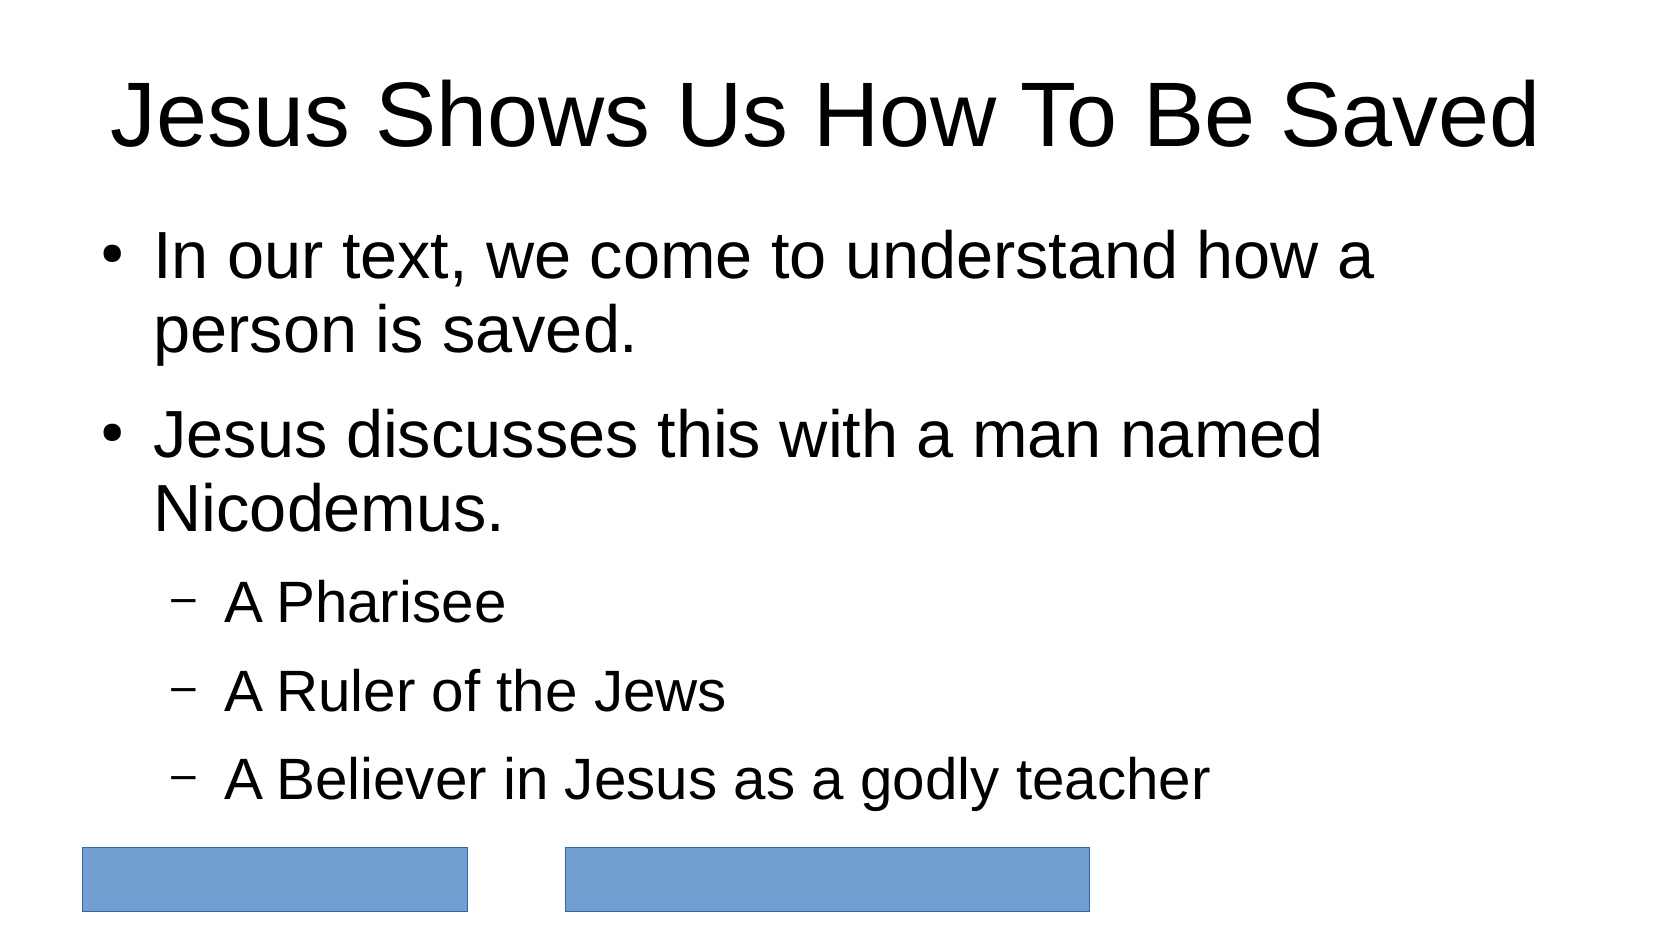

# Jesus Shows Us How To Be Saved
In our text, we come to understand how a person is saved.
Jesus discusses this with a man named Nicodemus.
A Pharisee
A Ruler of the Jews
A Believer in Jesus as a godly teacher